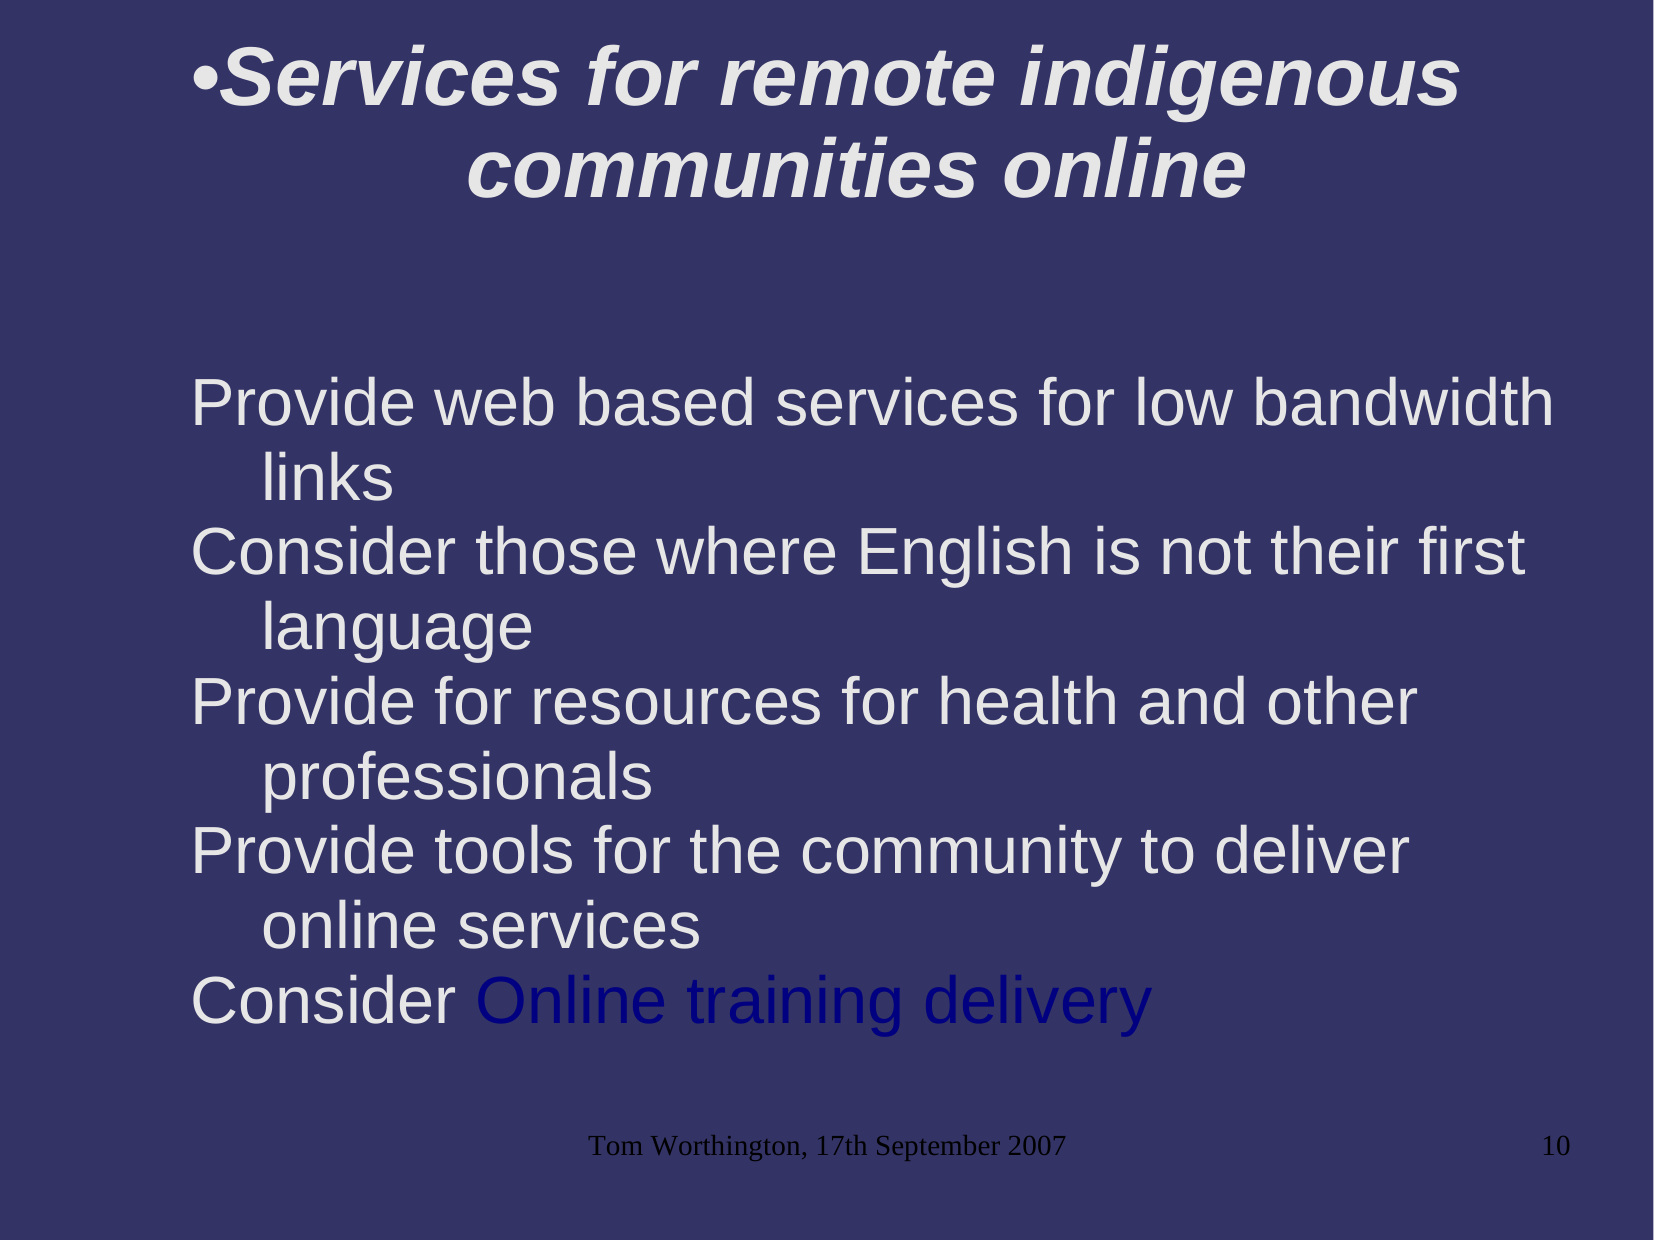

# •Services for remote indigenous communities online
Provide web based services for low bandwidth links
Consider those where English is not their first language
Provide for resources for health and other professionals
Provide tools for the community to deliver online services
Consider Online training delivery
Tom Worthington, 17th September 2007
10